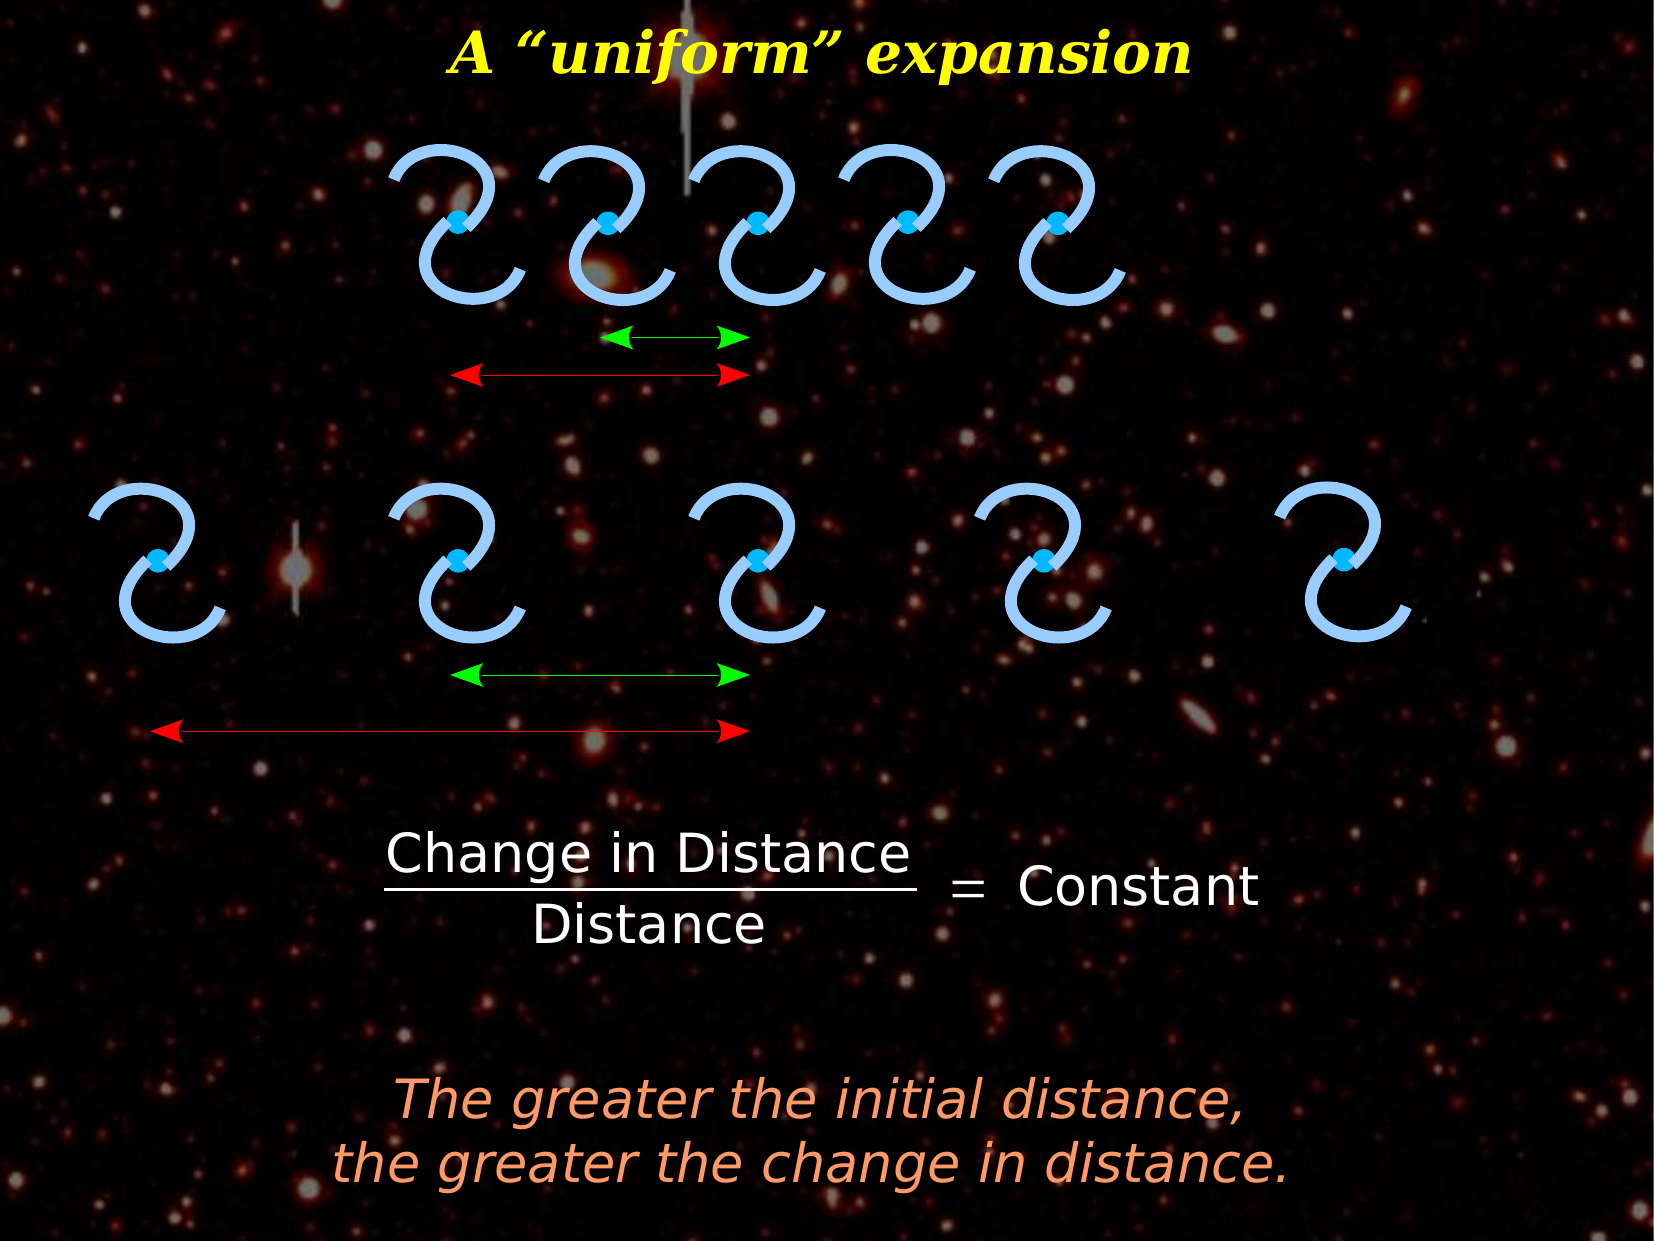

A “uniform” expansion
The greater the initial distance,
the greater the change in distance.